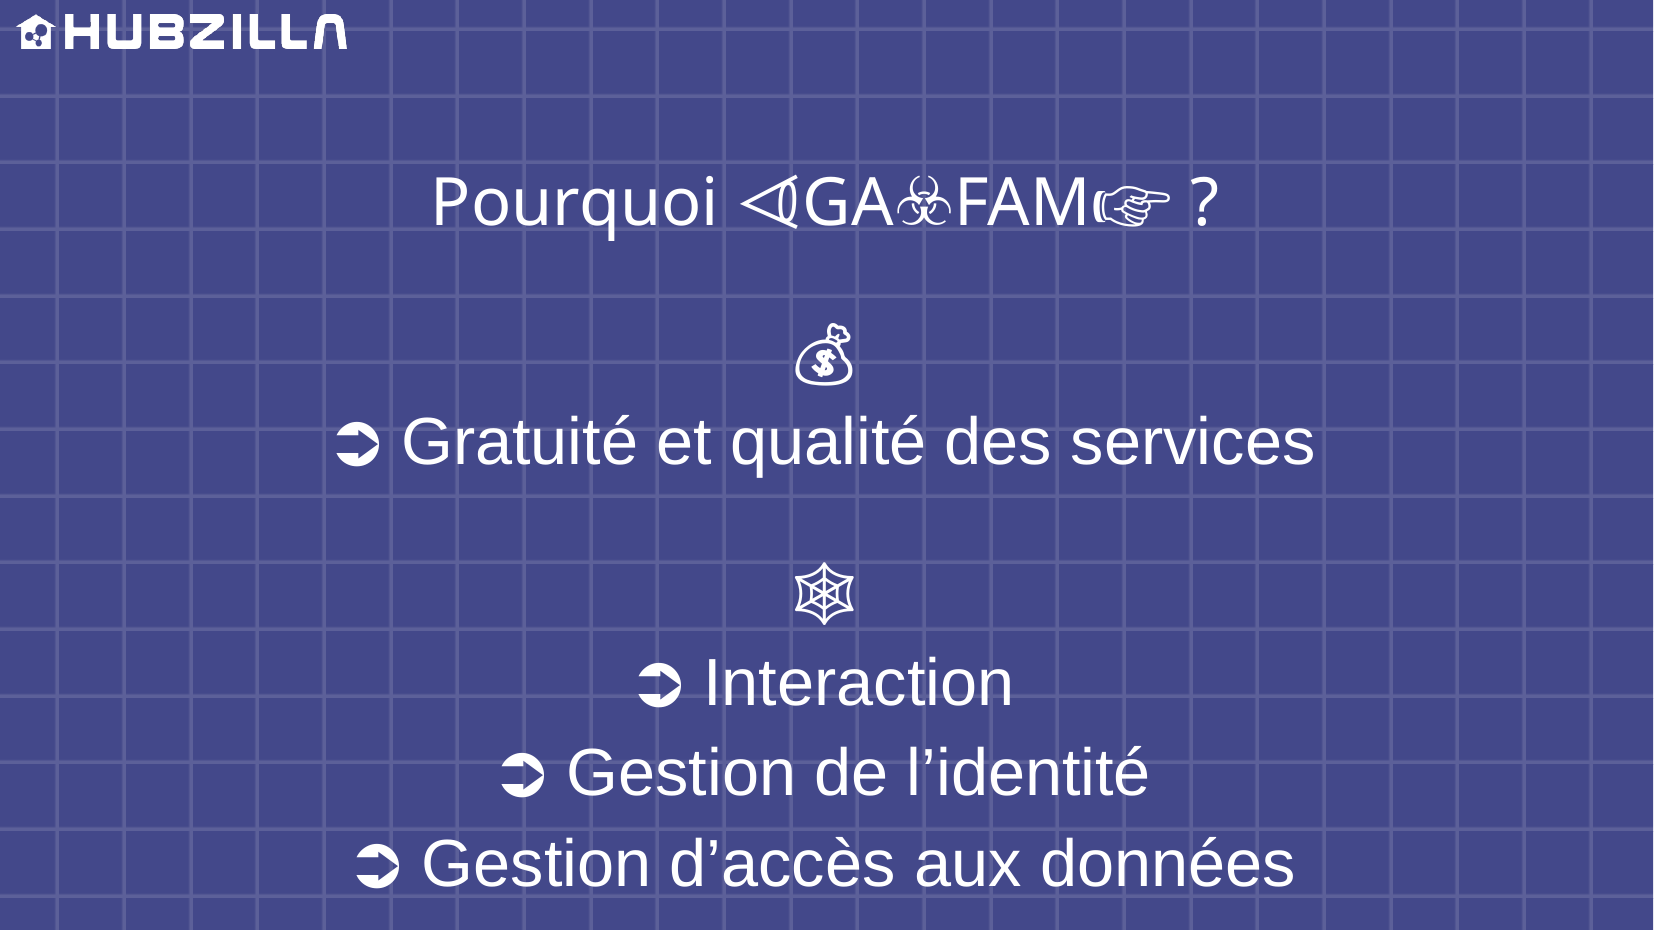

Pourquoi ⏿GA☣FAM☞ ?
💰
⮊ Gratuité et qualité des services
🕸
⮊ Interaction
⮊ Gestion de l’identité
⮊ Gestion d’accès aux données